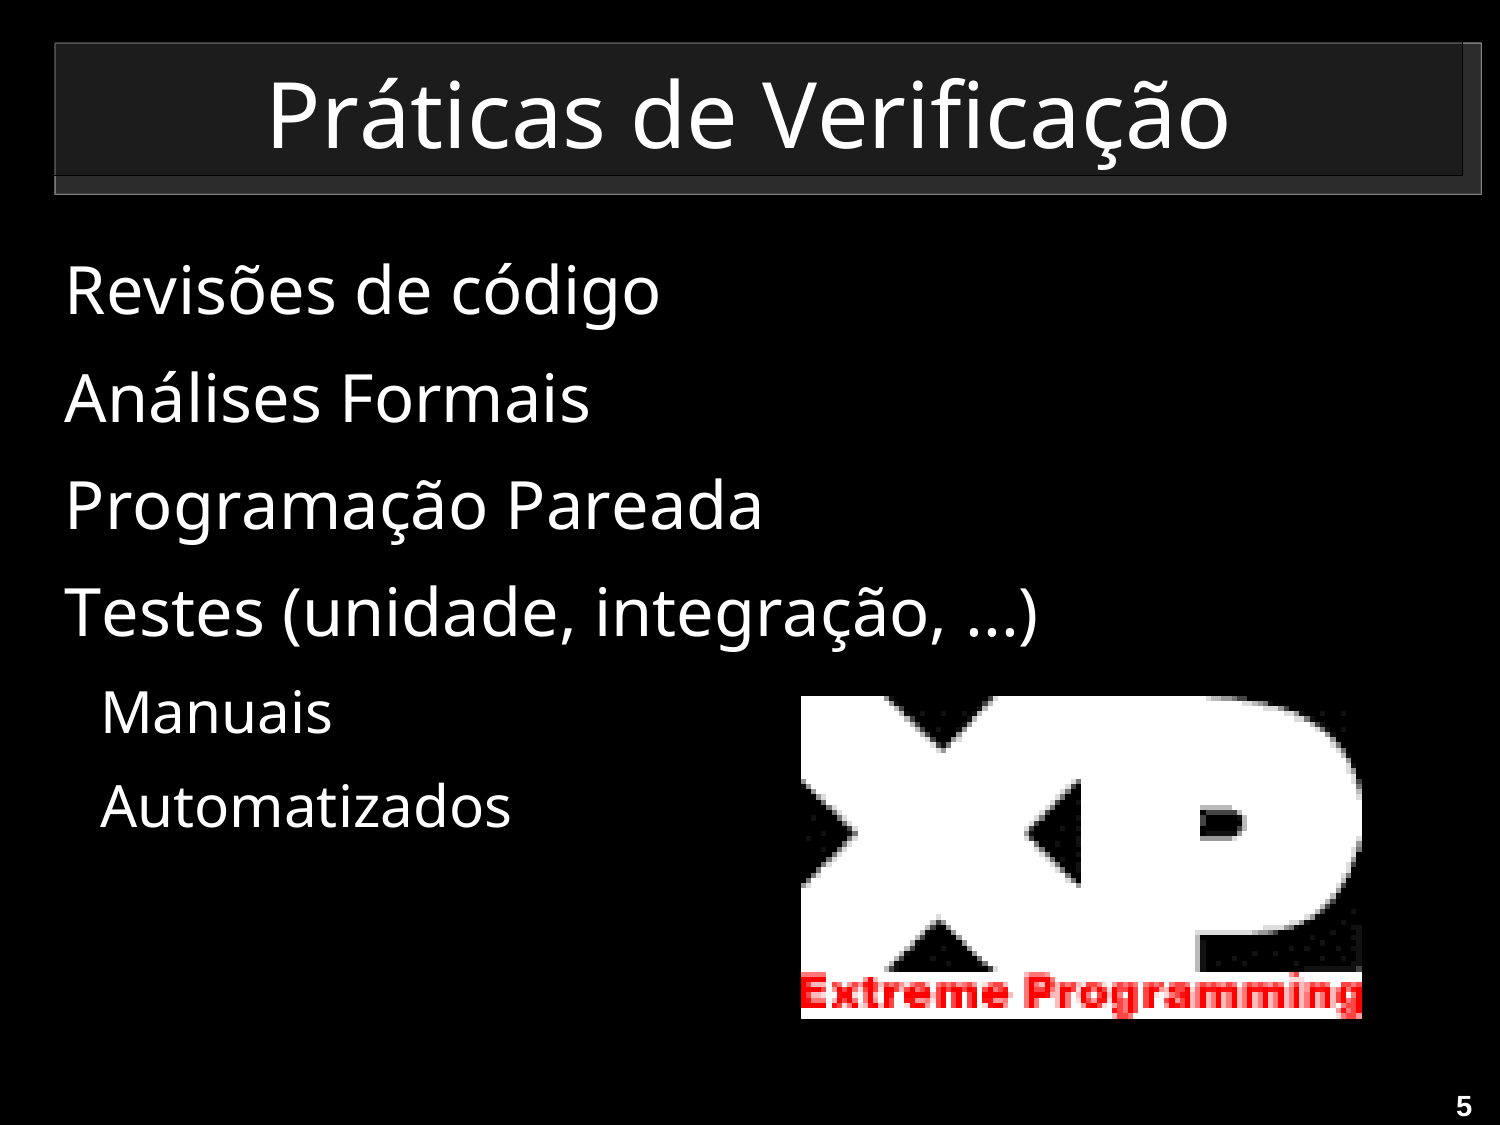

# Práticas de Verificação
Revisões de código
Análises Formais
Programação Pareada
Testes (unidade, integração, ...)‏
Manuais
Automatizados
5